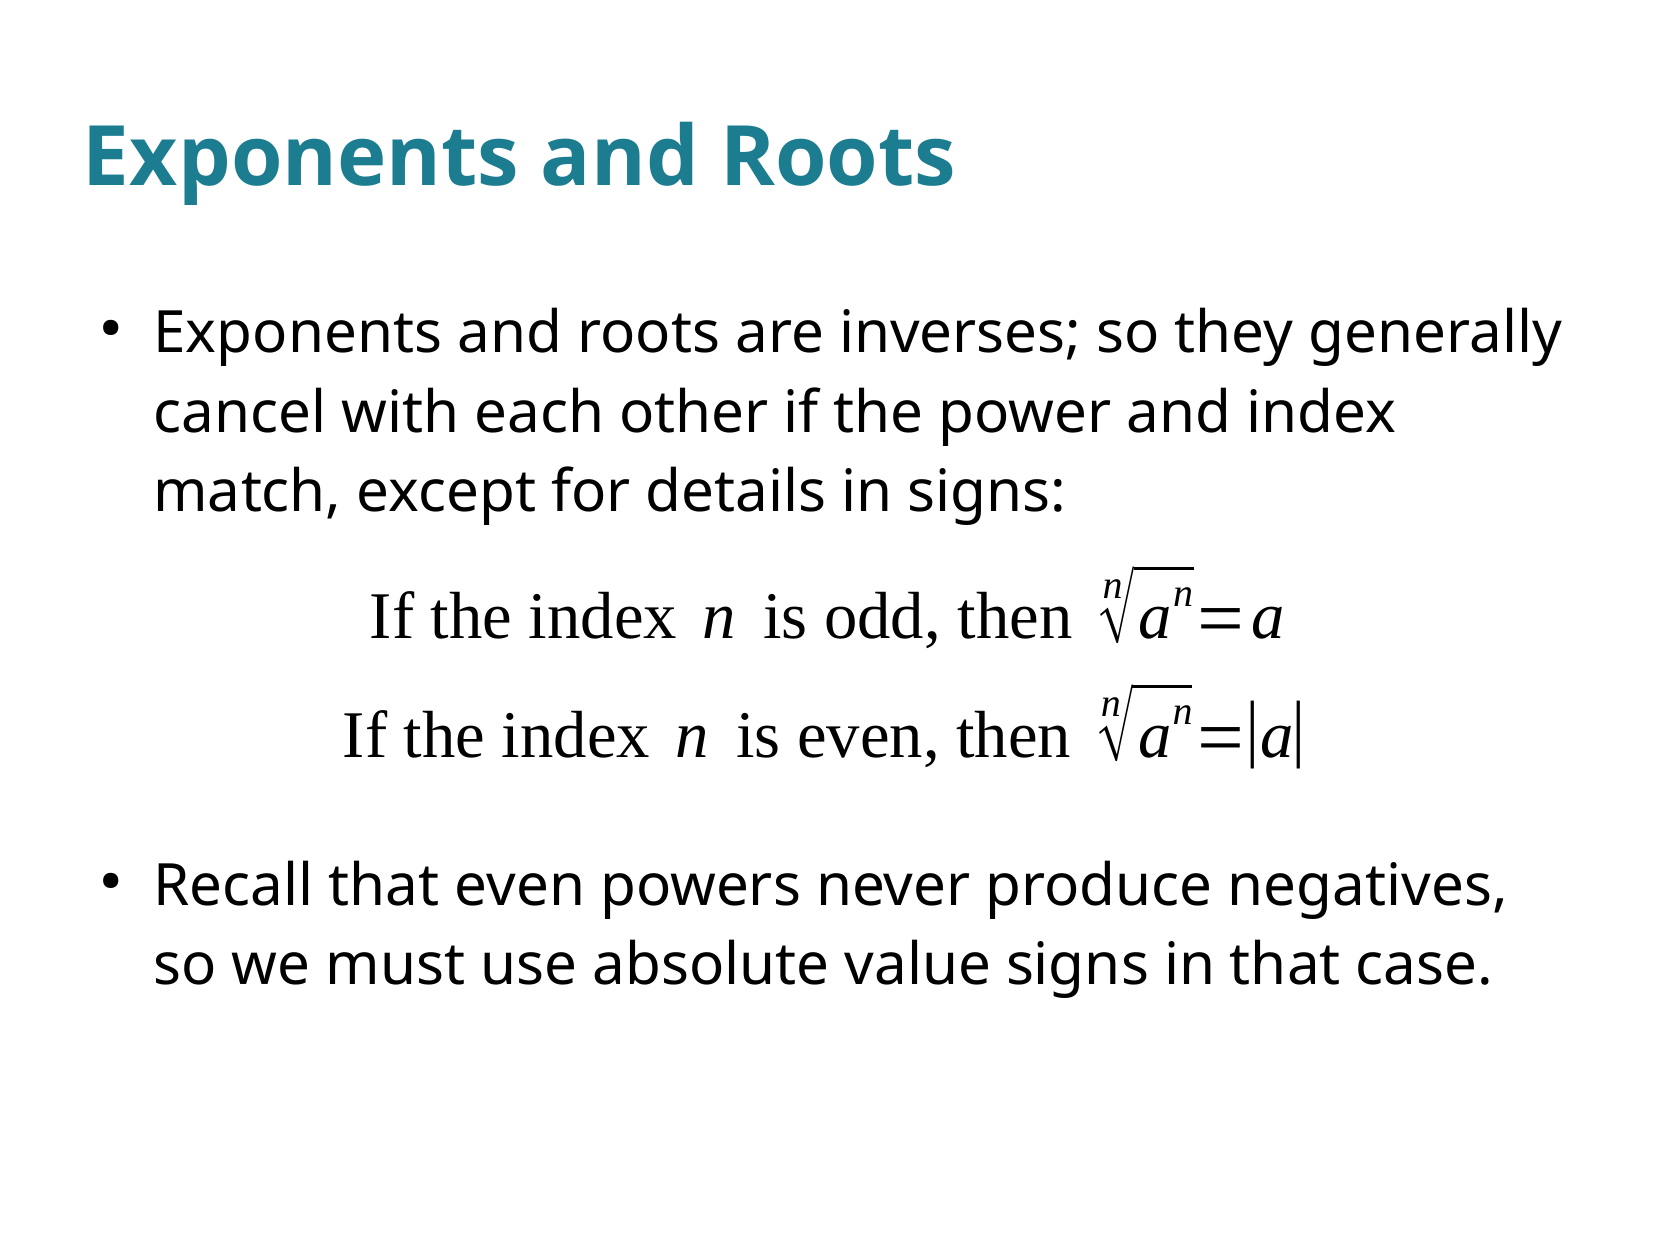

# Exponents and Roots
Exponents and roots are inverses; so they generally cancel with each other if the power and index match, except for details in signs:
Recall that even powers never produce negatives, so we must use absolute value signs in that case.